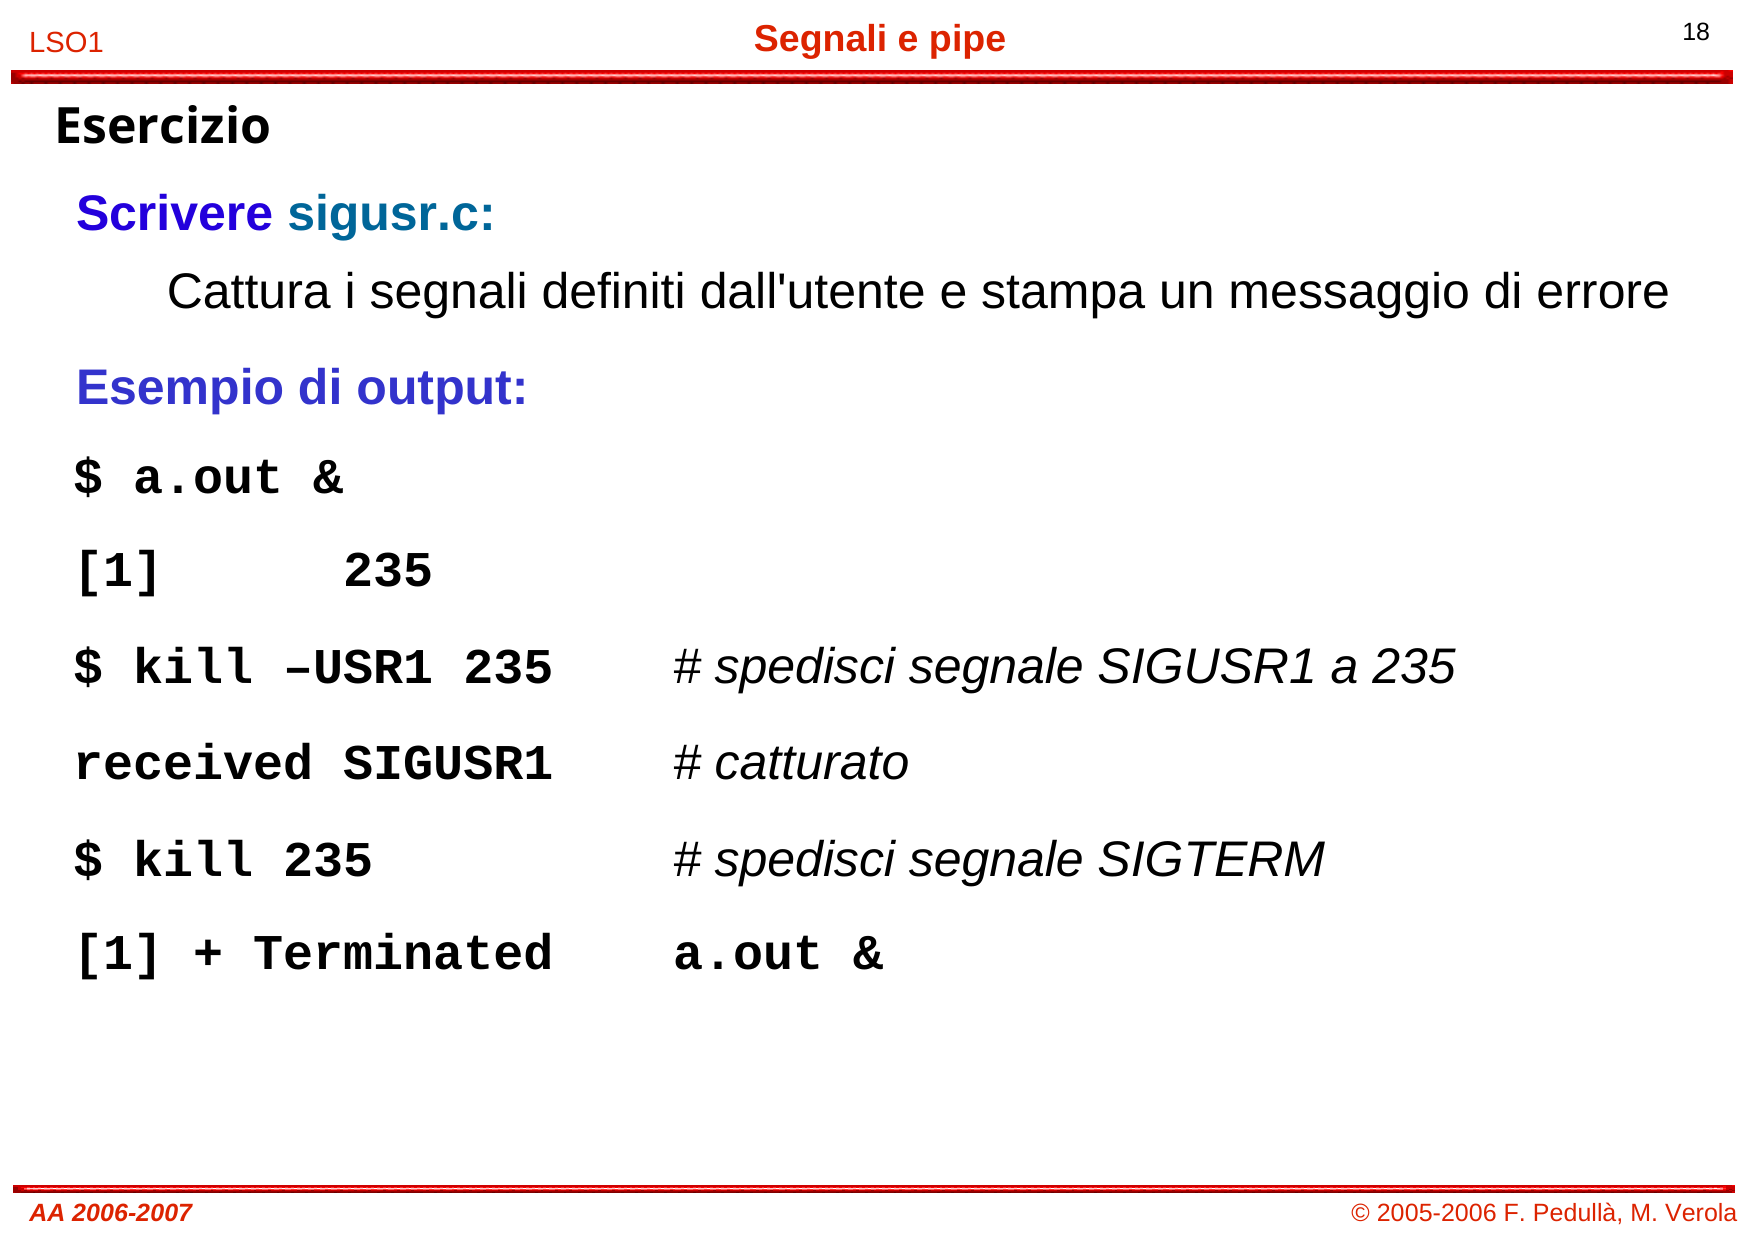

# Esercizio
Scrivere sigusr.c:
Cattura i segnali definiti dall'utente e stampa un messaggio di errore
Esempio di output:
$ a.out &
[1] 235
$ kill –USR1 235	# spedisci segnale SIGUSR1 a 235
received SIGUSR1	# catturato
$ kill 235		# spedisci segnale SIGTERM
[1] + Terminated	a.out &